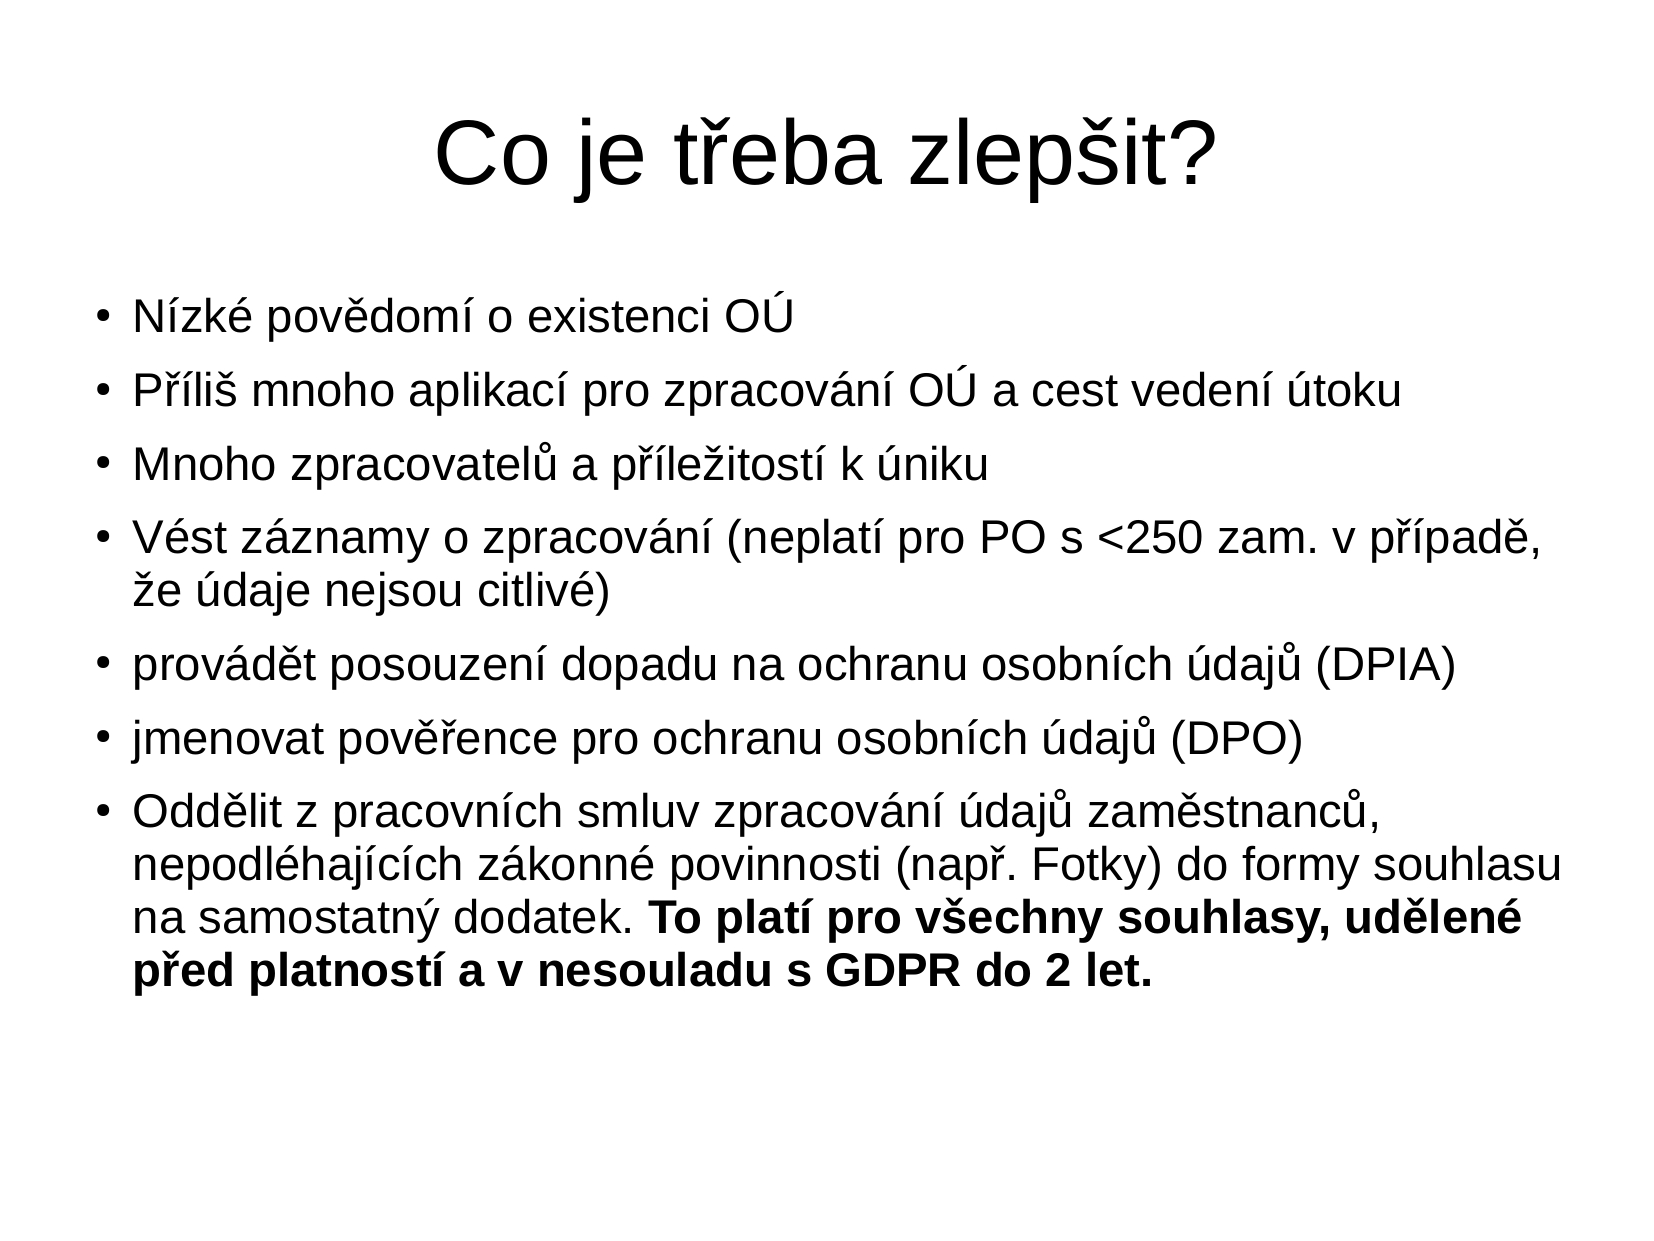

# Co je třeba zlepšit?
Nízké povědomí o existenci OÚ
Příliš mnoho aplikací pro zpracování OÚ a cest vedení útoku
Mnoho zpracovatelů a příležitostí k úniku
Vést záznamy o zpracování (neplatí pro PO s <250 zam. v případě, že údaje nejsou citlivé)
provádět posouzení dopadu na ochranu osobních údajů (DPIA)
jmenovat pověřence pro ochranu osobních údajů (DPO)
Oddělit z pracovních smluv zpracování údajů zaměstnanců, nepodléhajících zákonné povinnosti (např. Fotky) do formy souhlasu na samostatný dodatek. To platí pro všechny souhlasy, udělené před platností a v nesouladu s GDPR do 2 let.